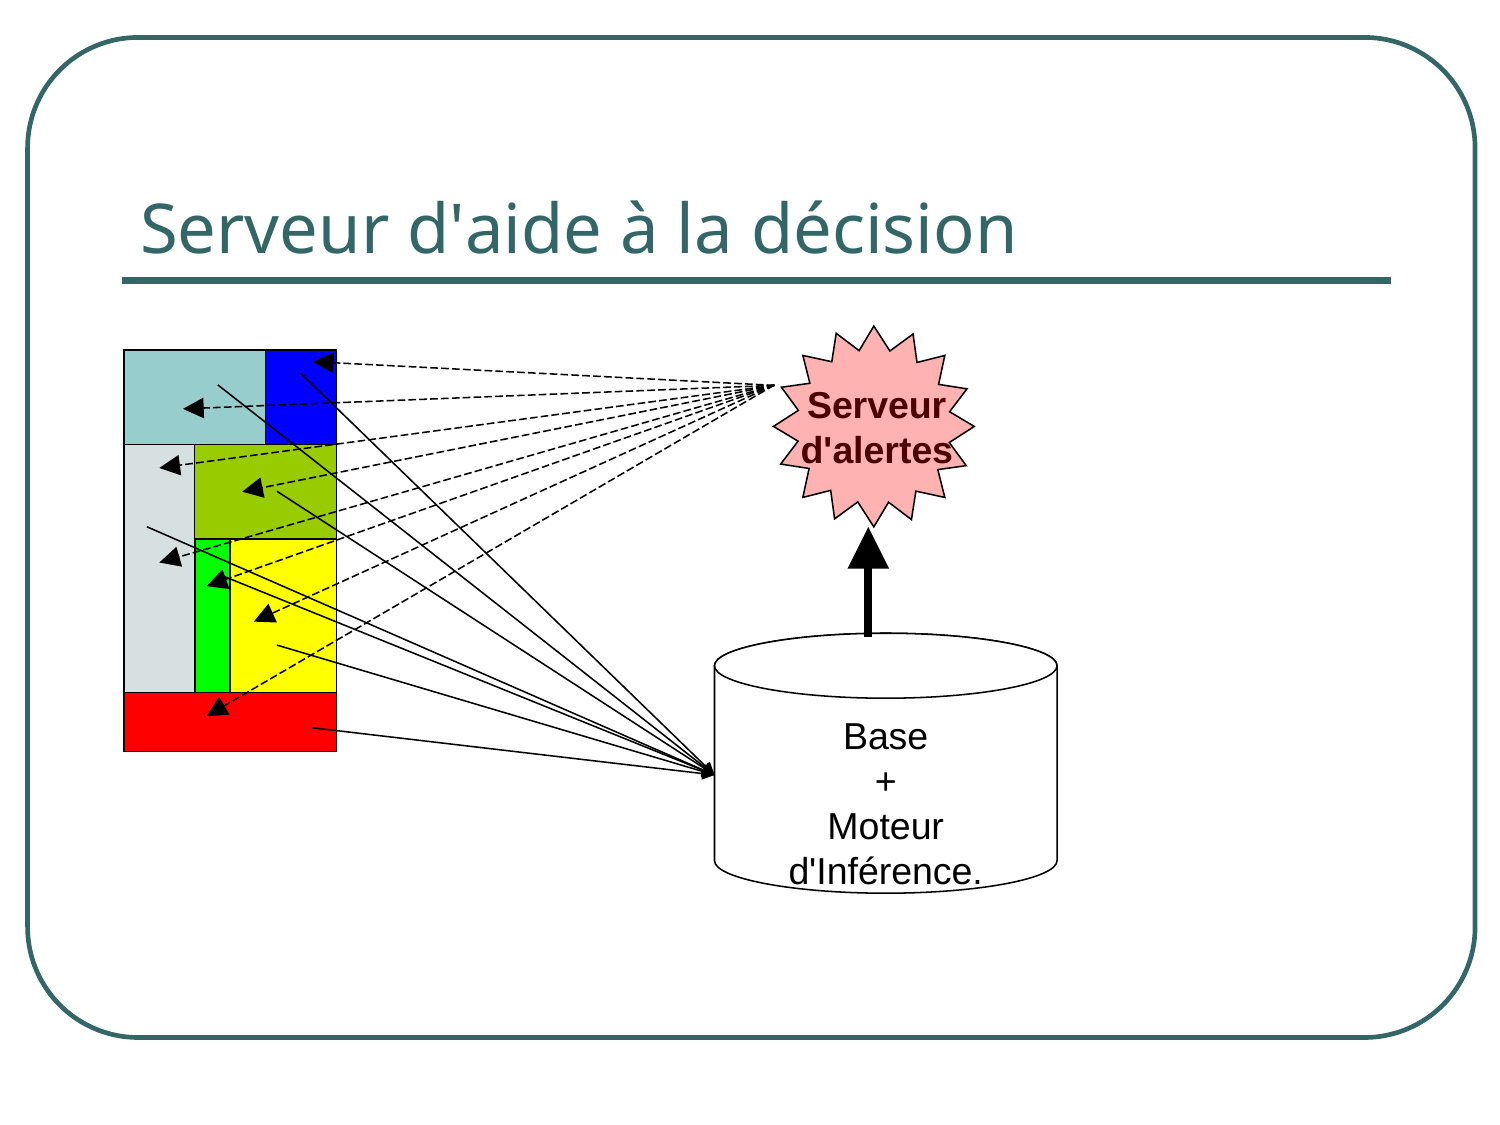

# Serveur d'aide à la décision
Serveur
d'alertes
Base
+
Moteur
d'Inférence.